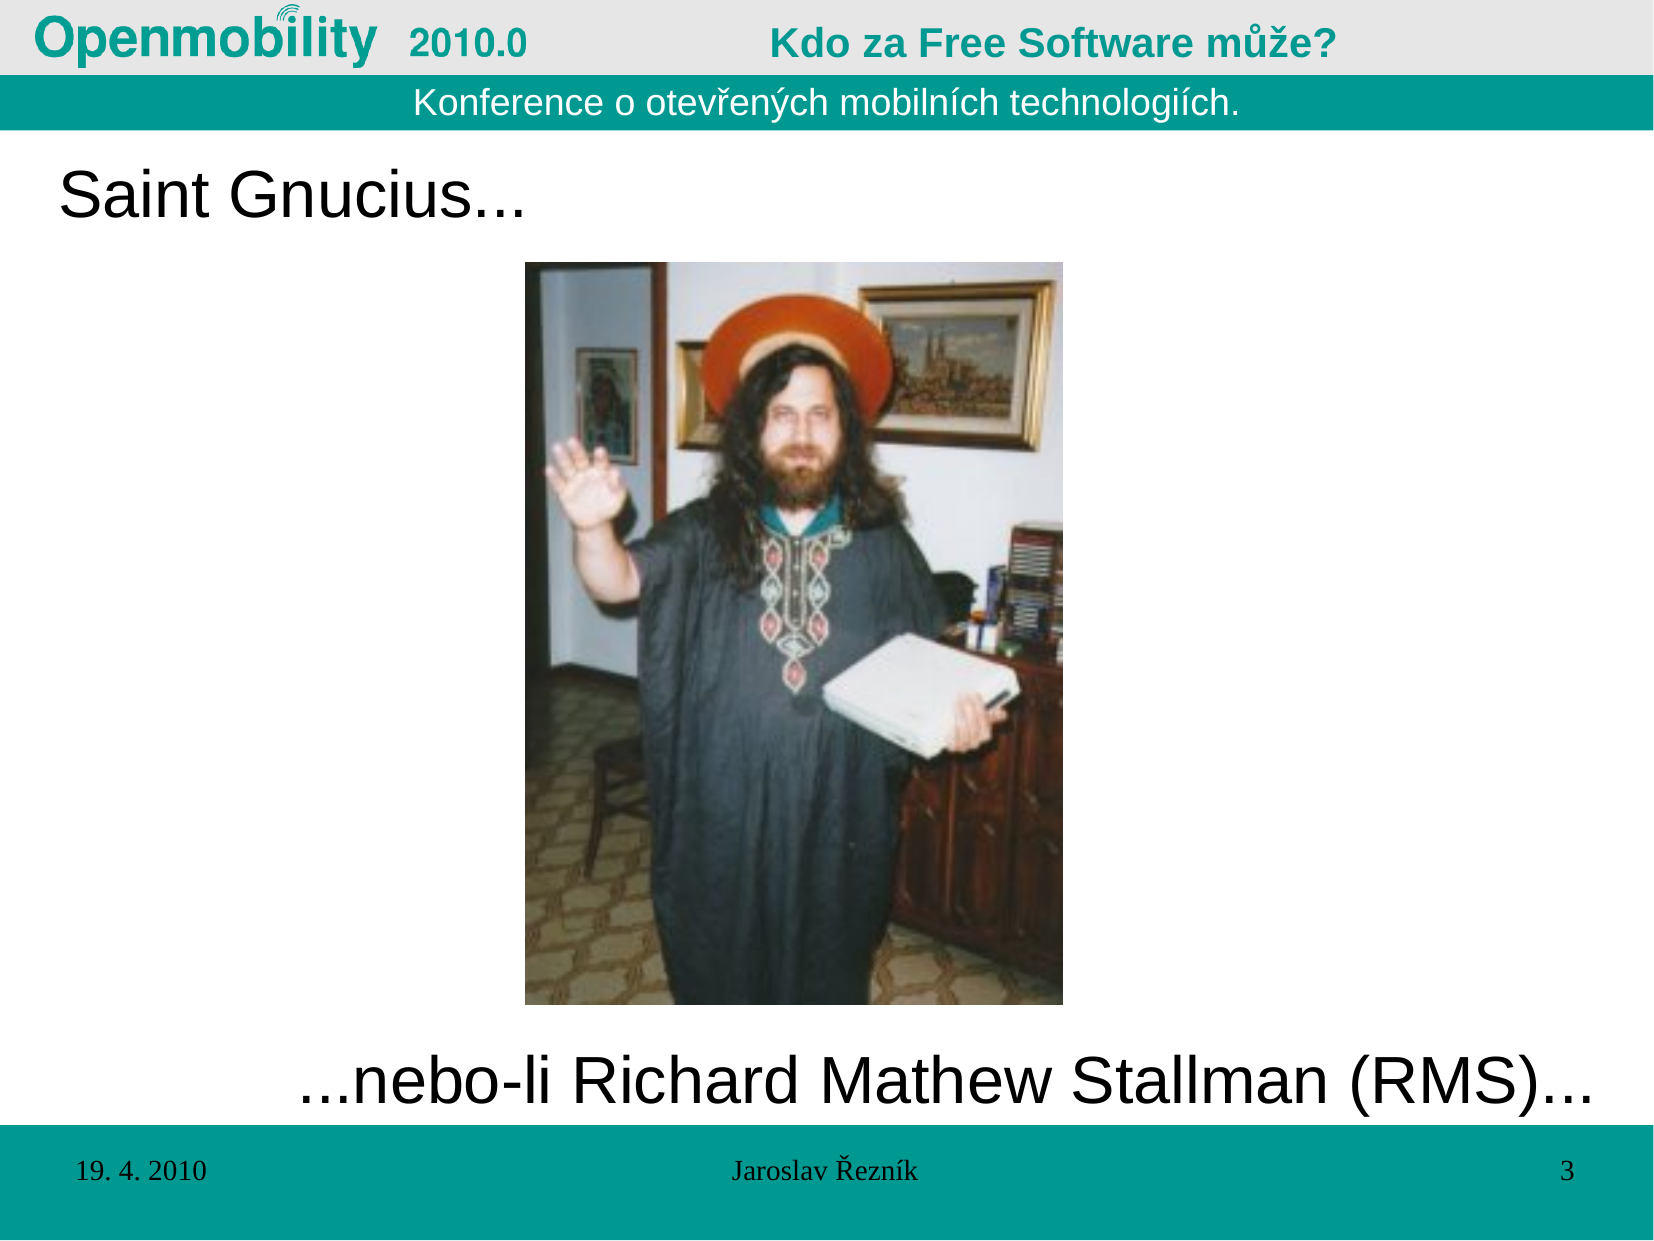

# Kdo za Free Software může?
Saint Gnucius...
...nebo-li Richard Mathew Stallman (RMS)...
19. 4. 2010
Jaroslav Řezník
3